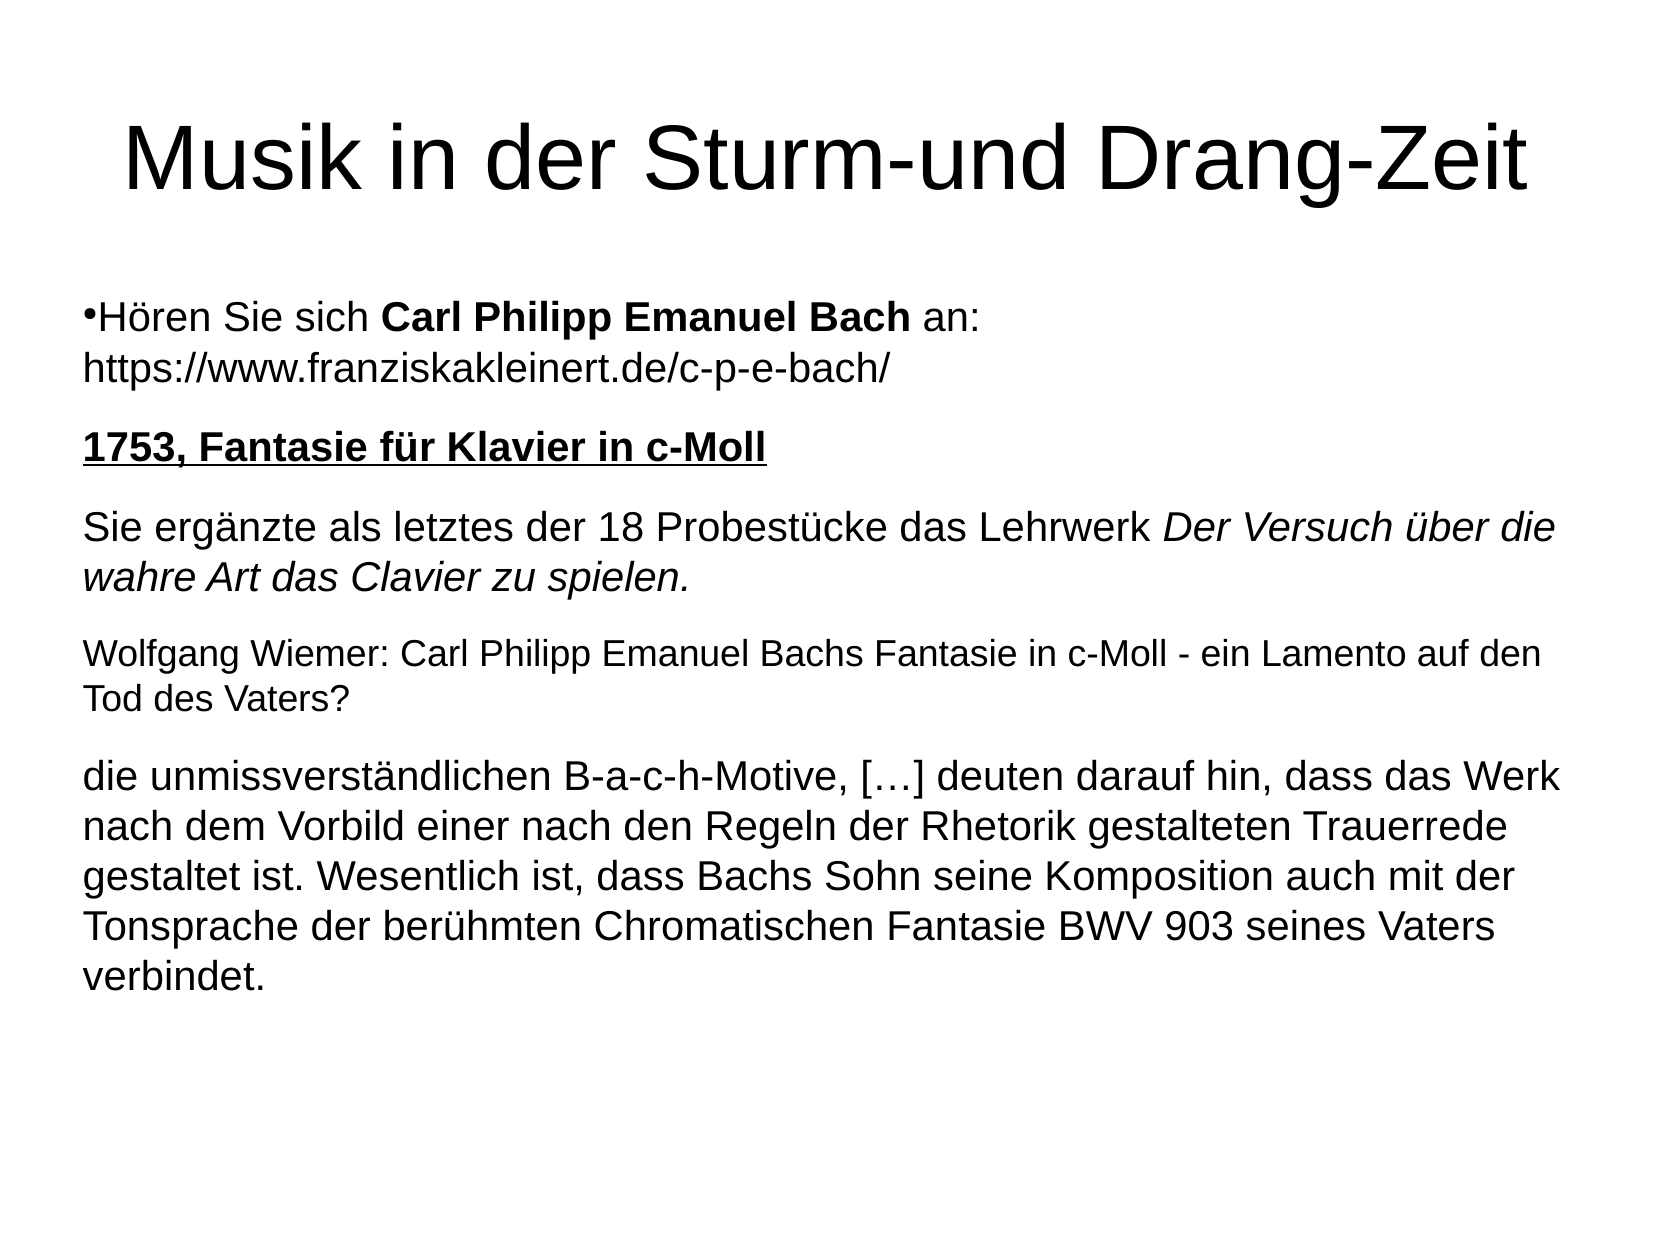

# Musik in der Sturm-und Drang-Zeit
Hören Sie sich Carl Philipp Emanuel Bach an: https://www.franziskakleinert.de/c-p-e-bach/
1753, Fantasie für Klavier in c-Moll
Sie ergänzte als letztes der 18 Probestücke das Lehrwerk Der Versuch über die wahre Art das Clavier zu spielen.
Wolfgang Wiemer: Carl Philipp Emanuel Bachs Fantasie in c-Moll - ein Lamento auf den Tod des Vaters?
die unmissverständlichen B-a-c-h-Motive, […] deuten darauf hin, dass das Werk nach dem Vorbild einer nach den Regeln der Rhetorik gestalteten Trauerrede gestaltet ist. Wesentlich ist, dass Bachs Sohn seine Komposition auch mit der Tonsprache der berühmten Chromatischen Fantasie BWV 903 seines Vaters verbindet.